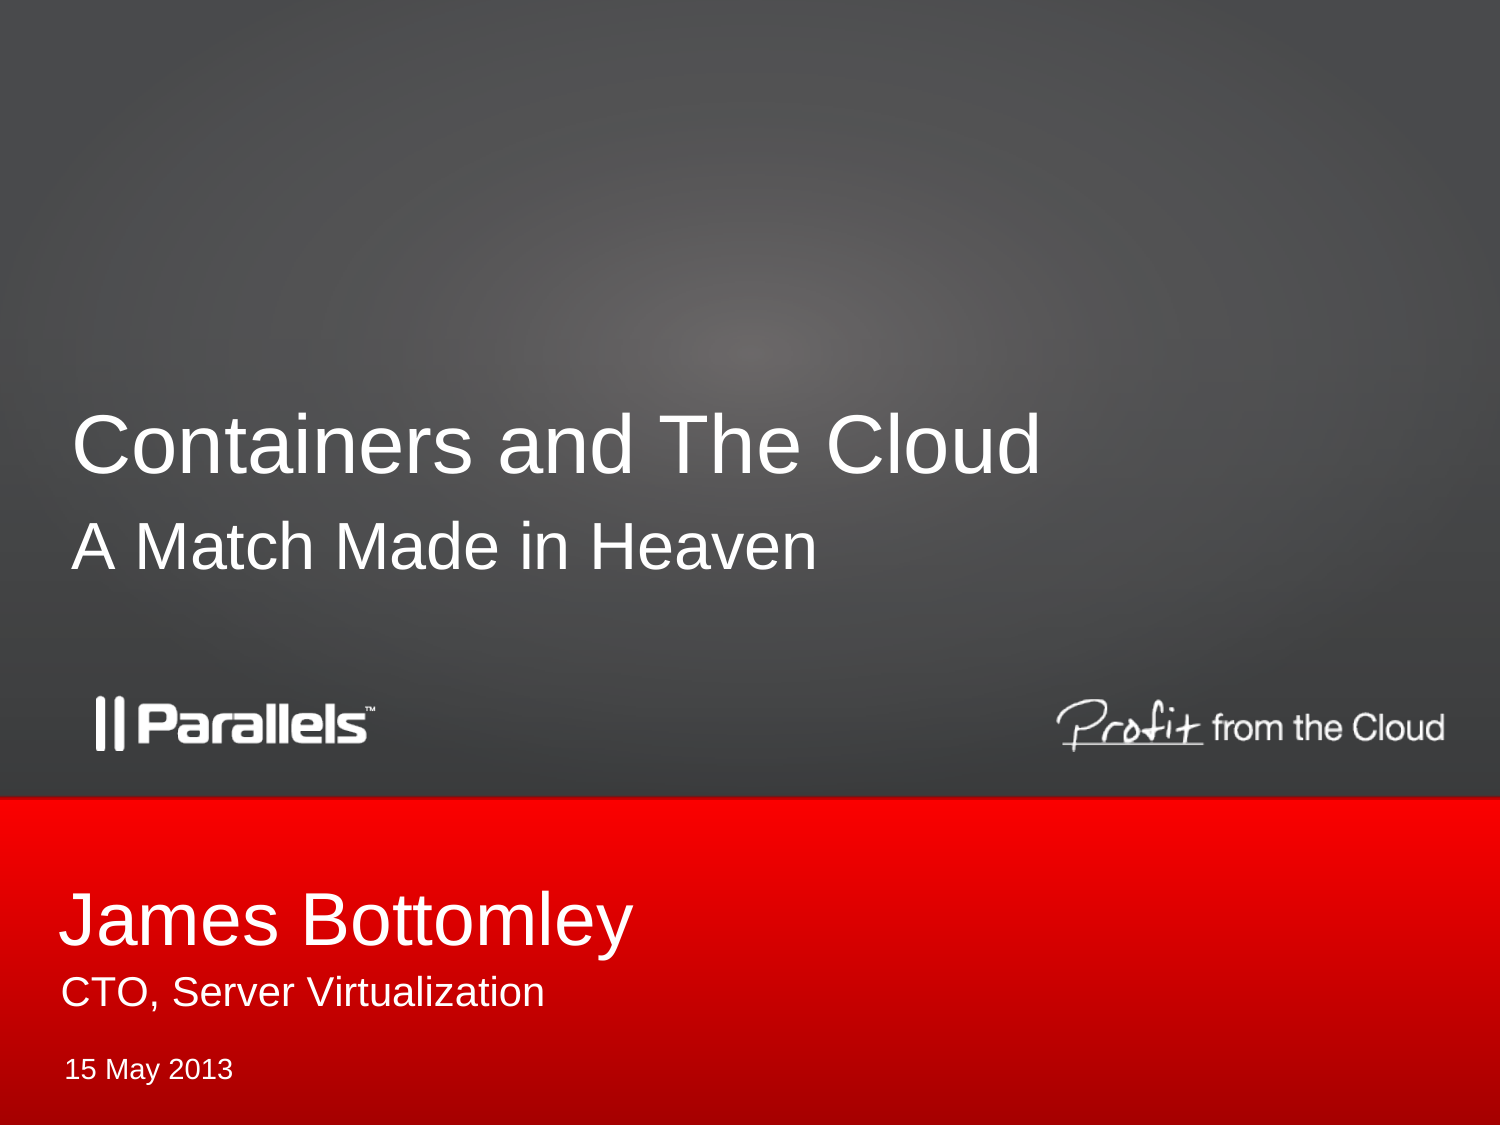

Containers and The Cloud
A Match Made in Heaven
James Bottomley
CTO, Server Virtualization
15 May 2013